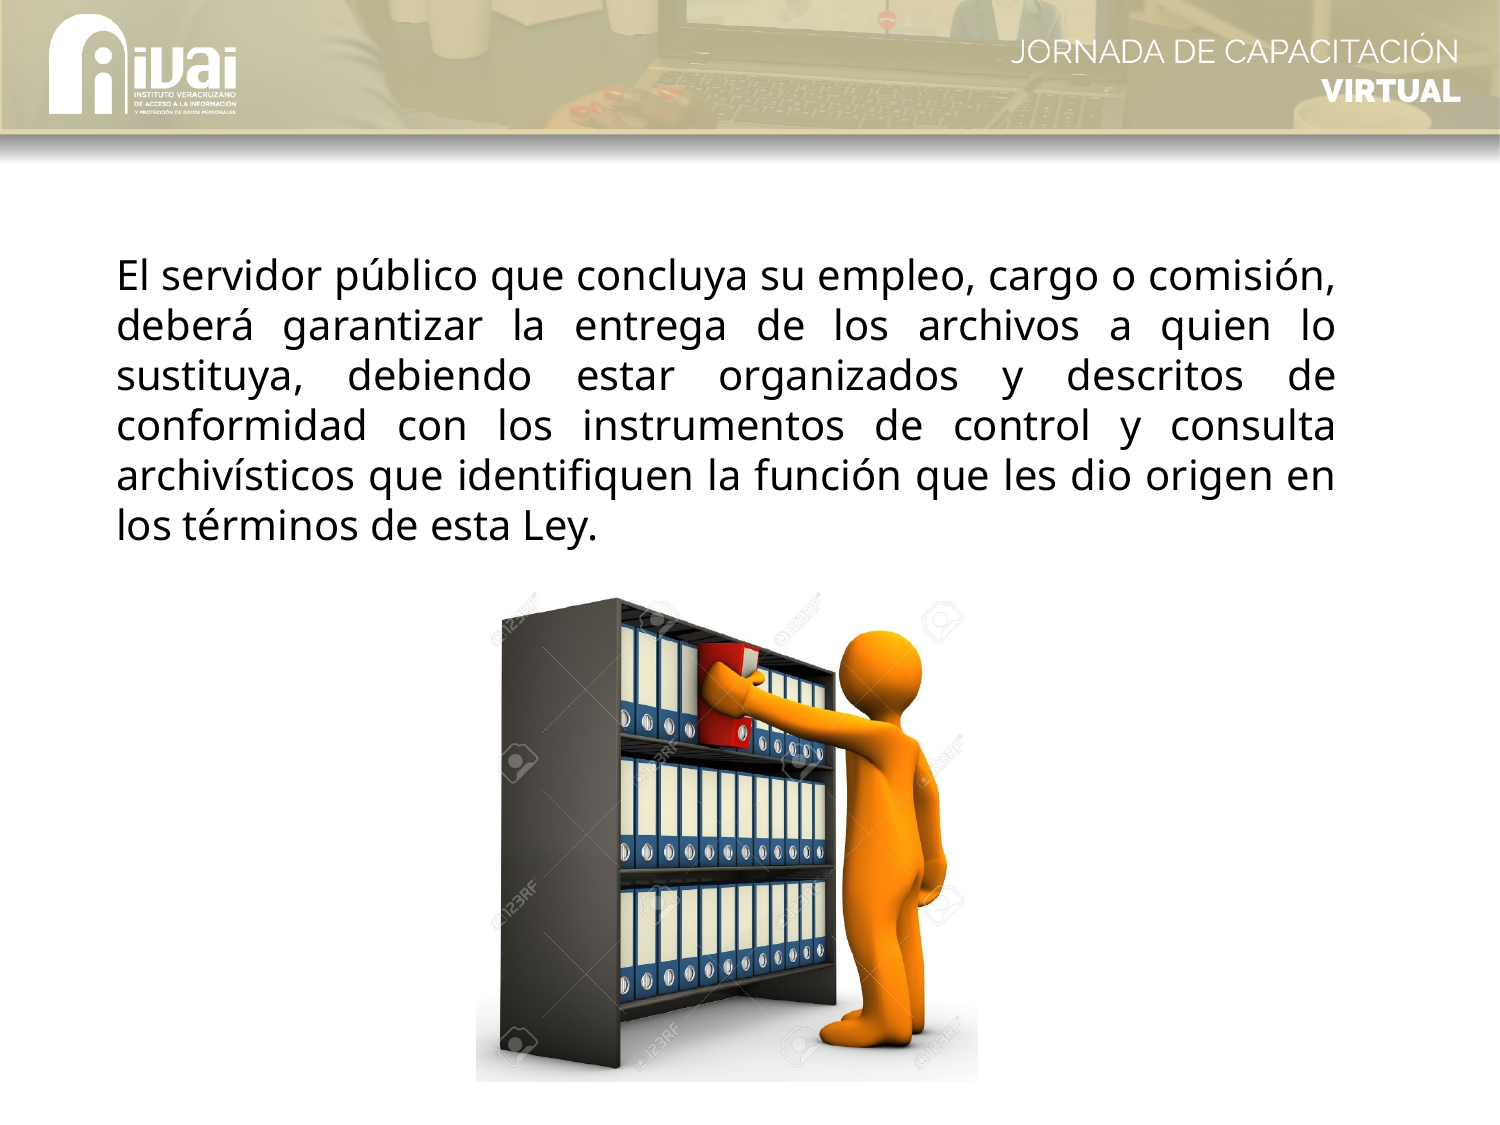

El servidor público que concluya su empleo, cargo o comisión, deberá garantizar la entrega de los archivos a quien lo sustituya, debiendo estar organizados y descritos de conformidad con los instrumentos de control y consulta archivísticos que identifiquen la función que les dio origen en los términos de esta Ley.